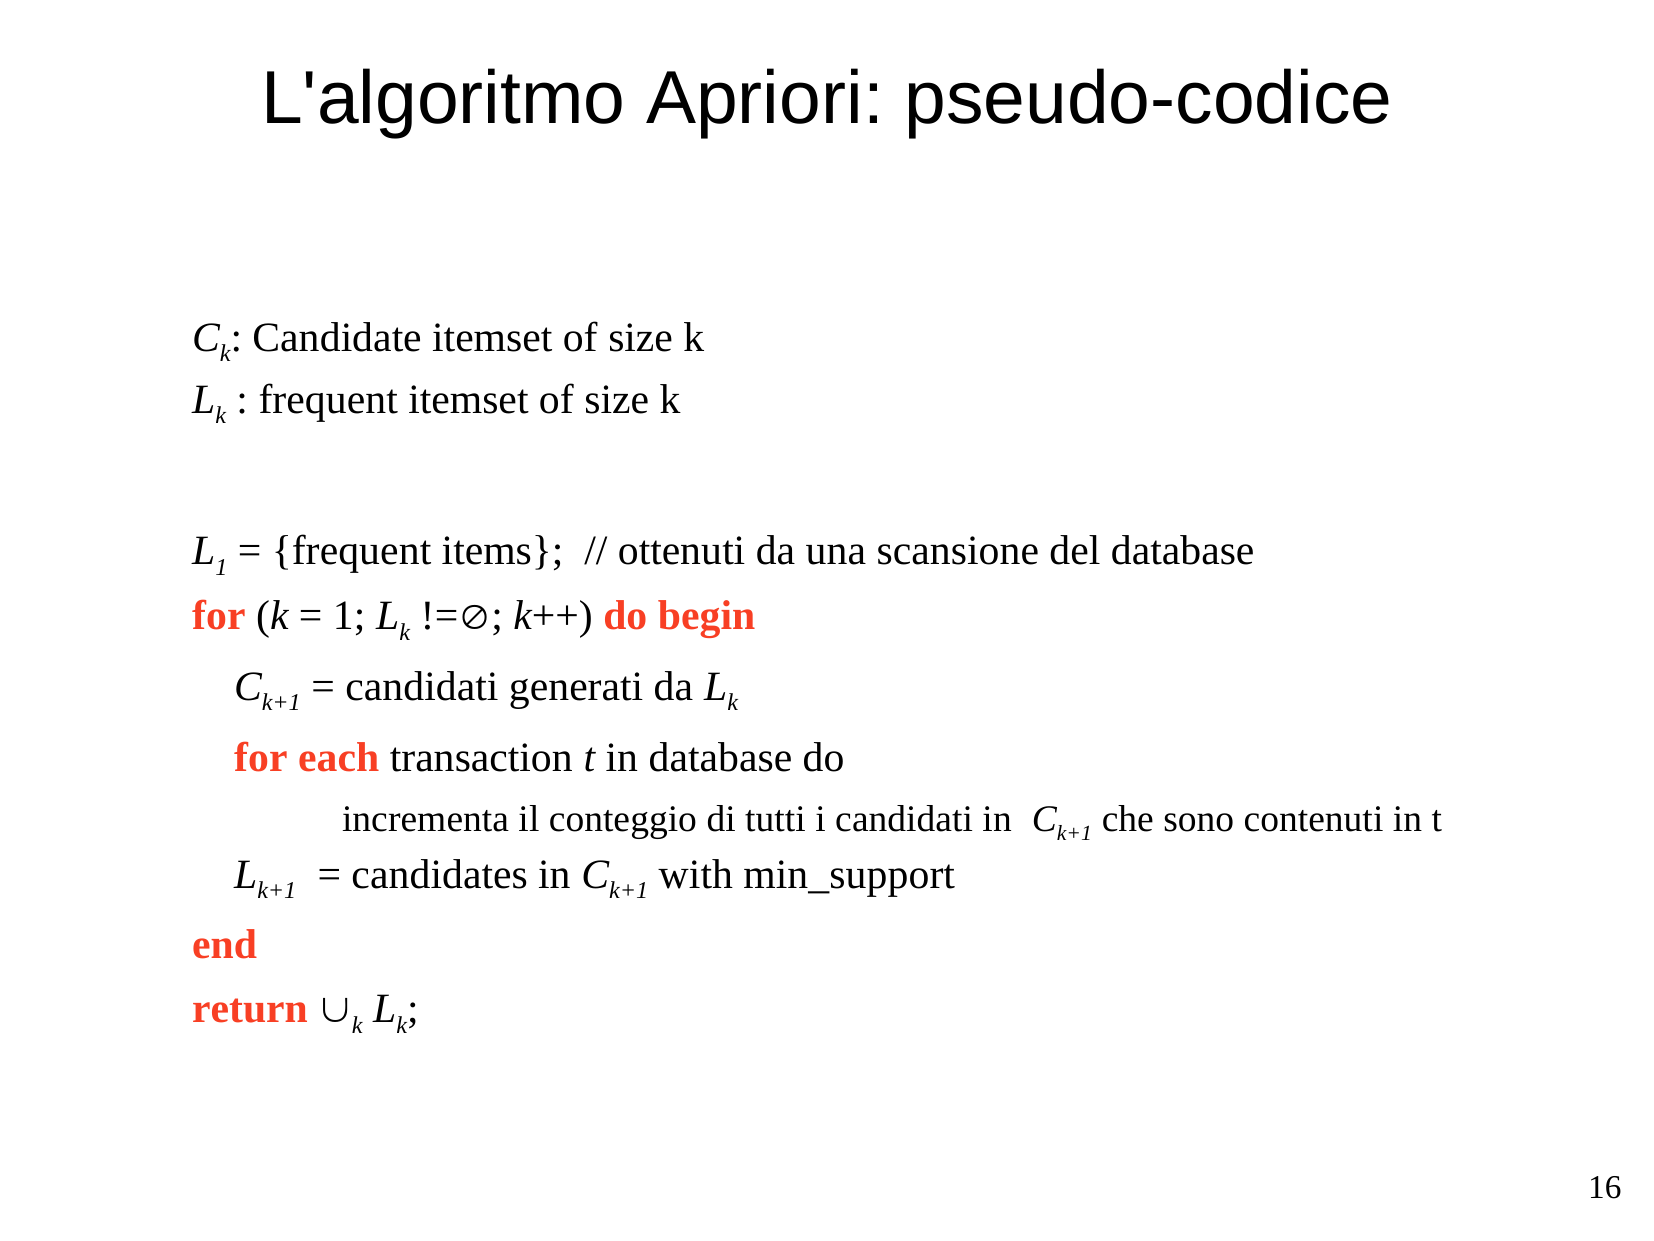

# L'algoritmo Apriori: pseudo-codice
Ck: Candidate itemset of size k
Lk : frequent itemset of size k
L1 = {frequent items}; // ottenuti da una scansione del database
for (k = 1; Lk !=; k++) do begin
 Ck+1 = candidati generati da Lk
 for each transaction t in database do
incrementa il conteggio di tutti i candidati in Ck+1 che sono contenuti in t
 Lk+1 = candidates in Ck+1 with min_support
end
return k Lk;